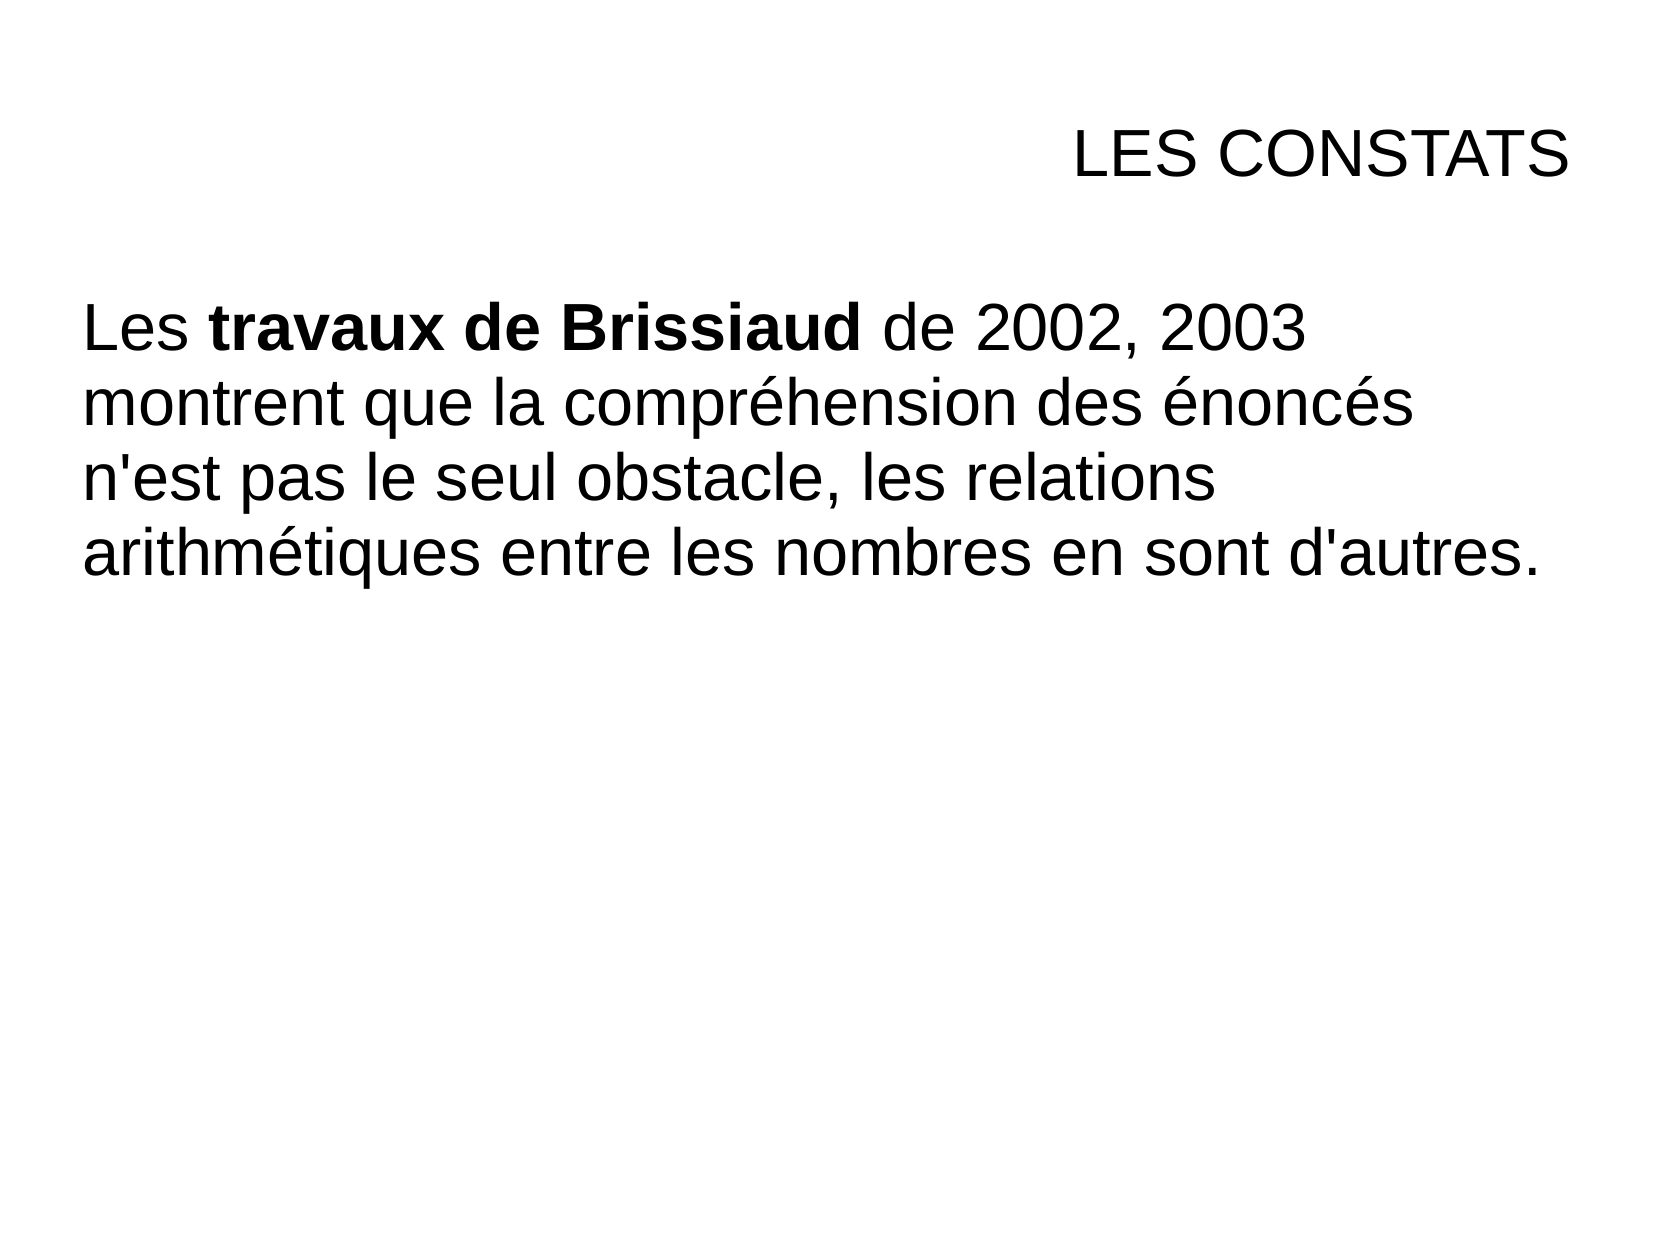

# LES CONSTATS
Les travaux de Brissiaud de 2002, 2003 montrent que la compréhension des énoncés n'est pas le seul obstacle, les relations arithmétiques entre les nombres en sont d'autres.